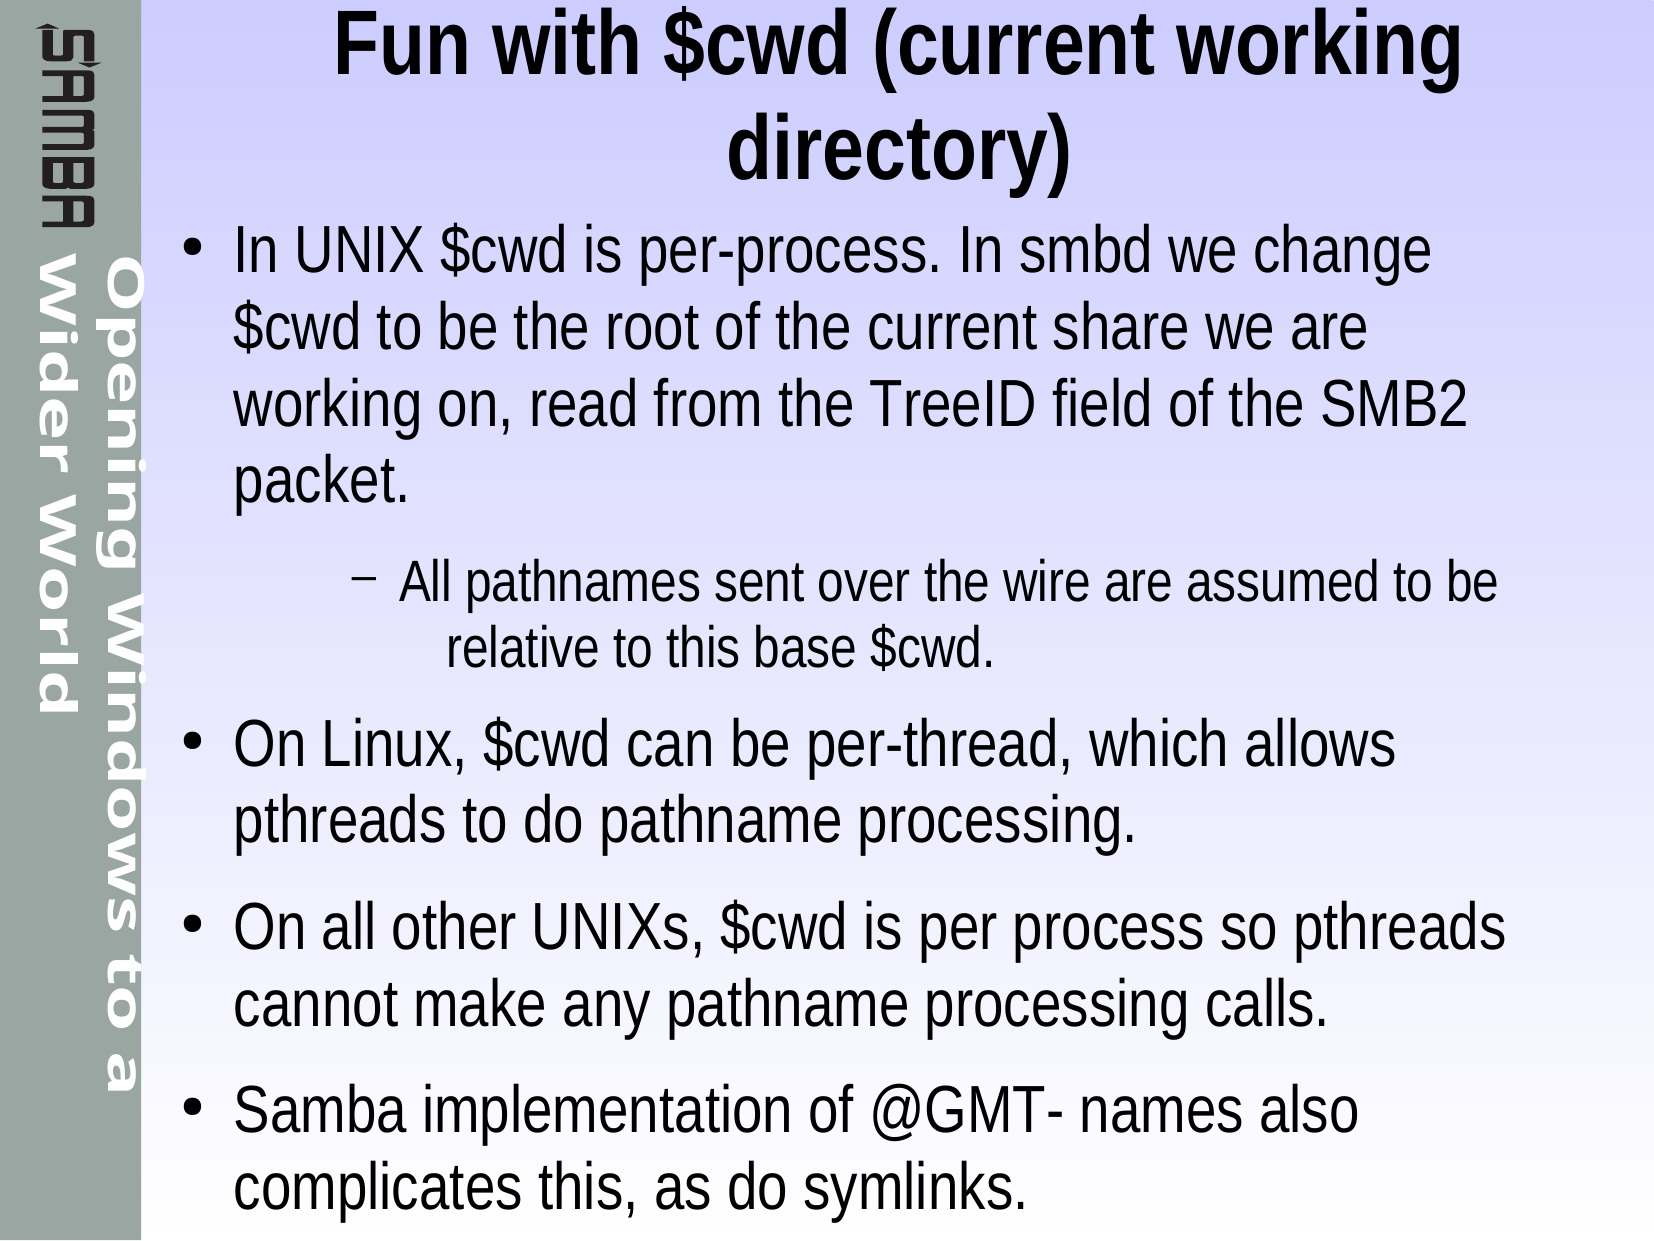

# Fun with $cwd (current working directory)
In UNIX $cwd is per-process. In smbd we change $cwd to be the root of the current share we are working on, read from the TreeID field of the SMB2 packet.
All pathnames sent over the wire are assumed to be relative to this base $cwd.
On Linux, $cwd can be per-thread, which allows pthreads to do pathname processing.
On all other UNIXs, $cwd is per process so pthreads cannot make any pathname processing calls.
Samba implementation of @GMT- names also complicates this, as do symlinks.